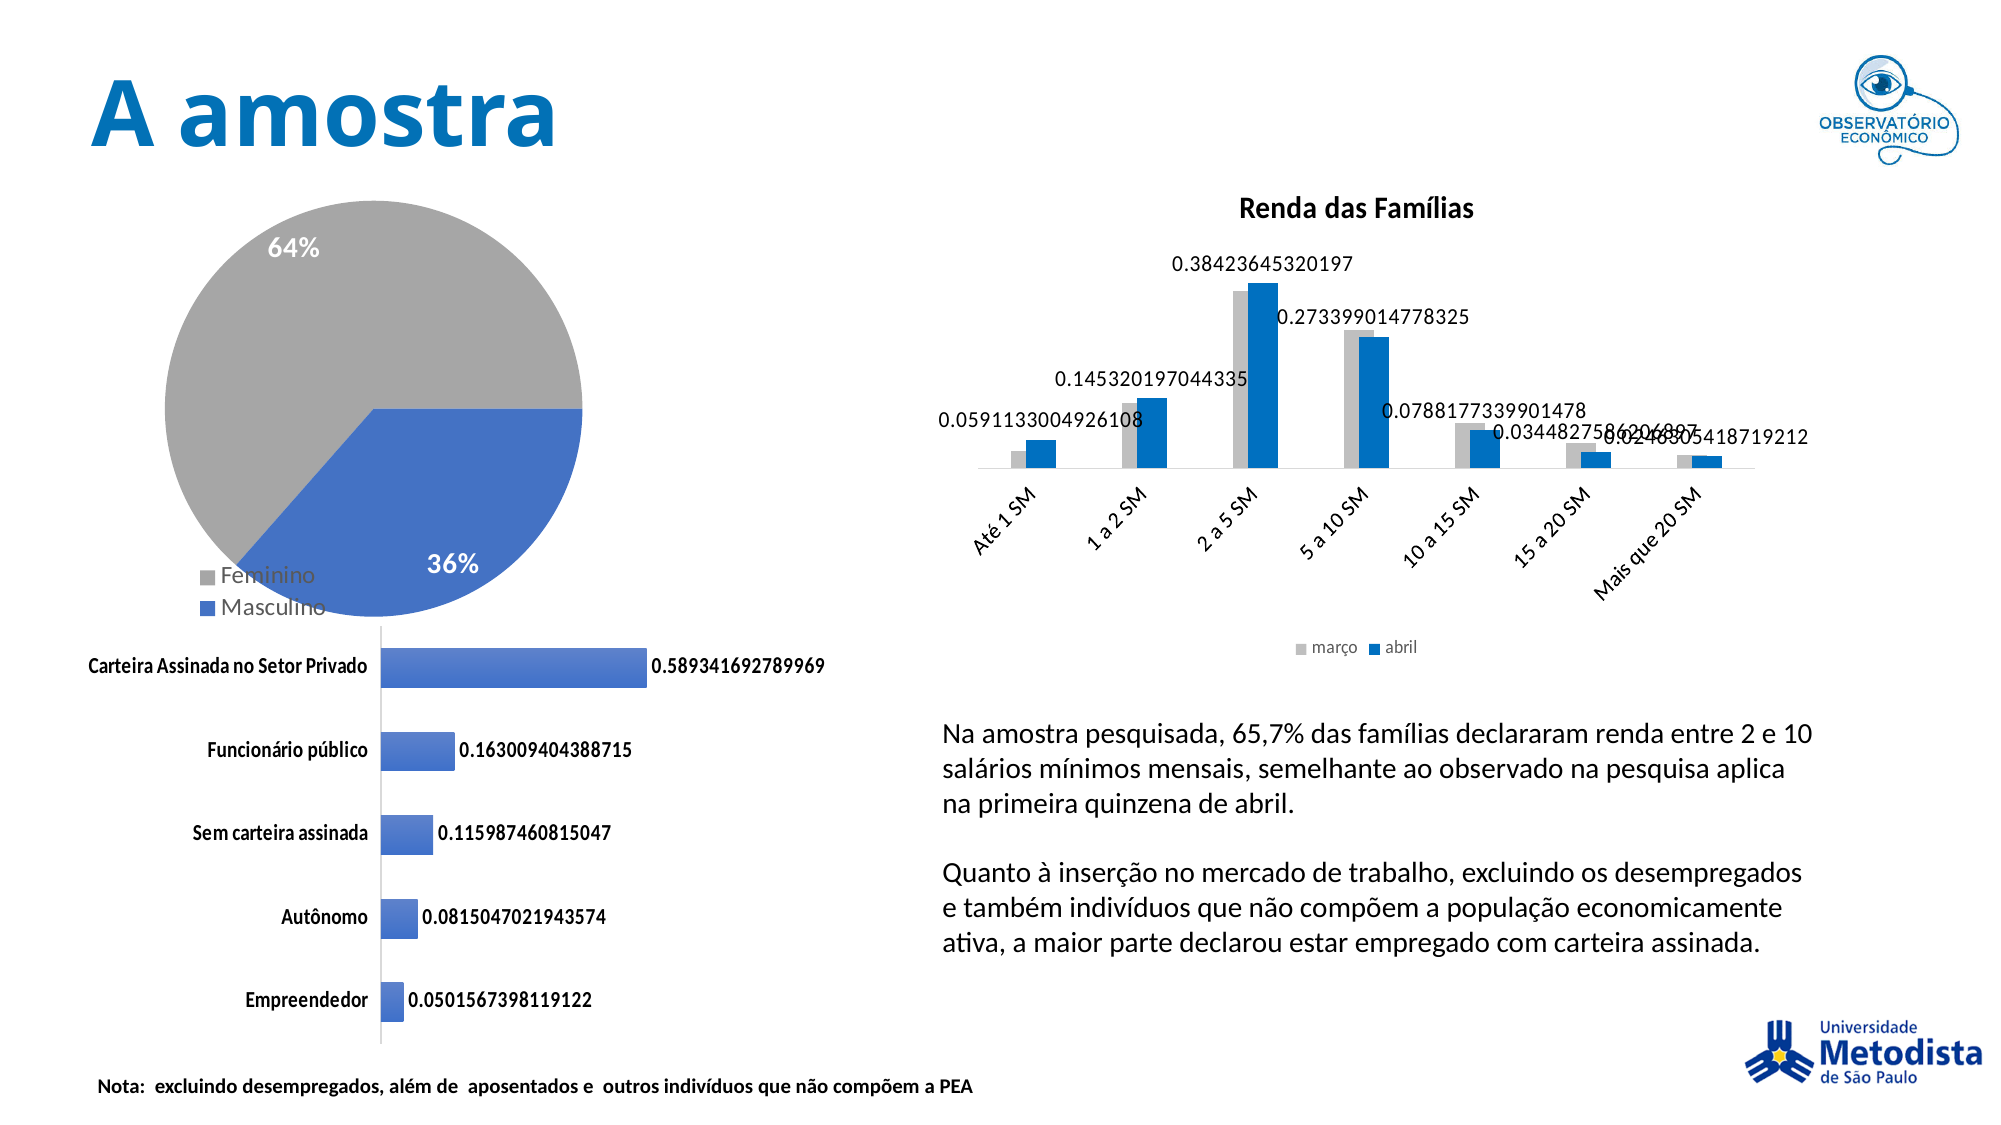

# A amostra
### Chart: Renda das Famílias
| Category | março | abril |
|---|---|---|
| Até 1 SM | 0.036 | 0.0591133004926108 |
| 1 a 2 SM | 0.136 | 0.145320197044335 |
| 2 a 5 SM | 0.368 | 0.38423645320197 |
| 5 a 10 SM | 0.287 | 0.273399014778325 |
| 10 a 15 SM | 0.093 | 0.0788177339901478 |
| 15 a 20 SM | 0.053 | 0.0344827586206897 |
| Mais que 20 SM | 0.027 | 0.0246305418719212 |
### Chart
| Category | Série1 |
|---|---|
| Feminino | 0.635467980295567 |
| Masculino | 0.364532019704434 |
### Chart
| Category | Série1 |
|---|---|
| Empreendedor | 0.0501567398119122 |
| Autônomo | 0.0815047021943574 |
| Sem carteira assinada | 0.115987460815047 |
| Funcionário público | 0.163009404388715 |
| Carteira Assinada no Setor Privado | 0.589341692789969 |Na amostra pesquisada, 65,7% das famílias declararam renda entre 2 e 10 salários mínimos mensais, semelhante ao observado na pesquisa aplica na primeira quinzena de abril.
Quanto à inserção no mercado de trabalho, excluindo os desempregados e também indivíduos que não compõem a população economicamente ativa, a maior parte declarou estar empregado com carteira assinada.
Nota: excluindo desempregados, além de aposentados e outros indivíduos que não compõem a PEA